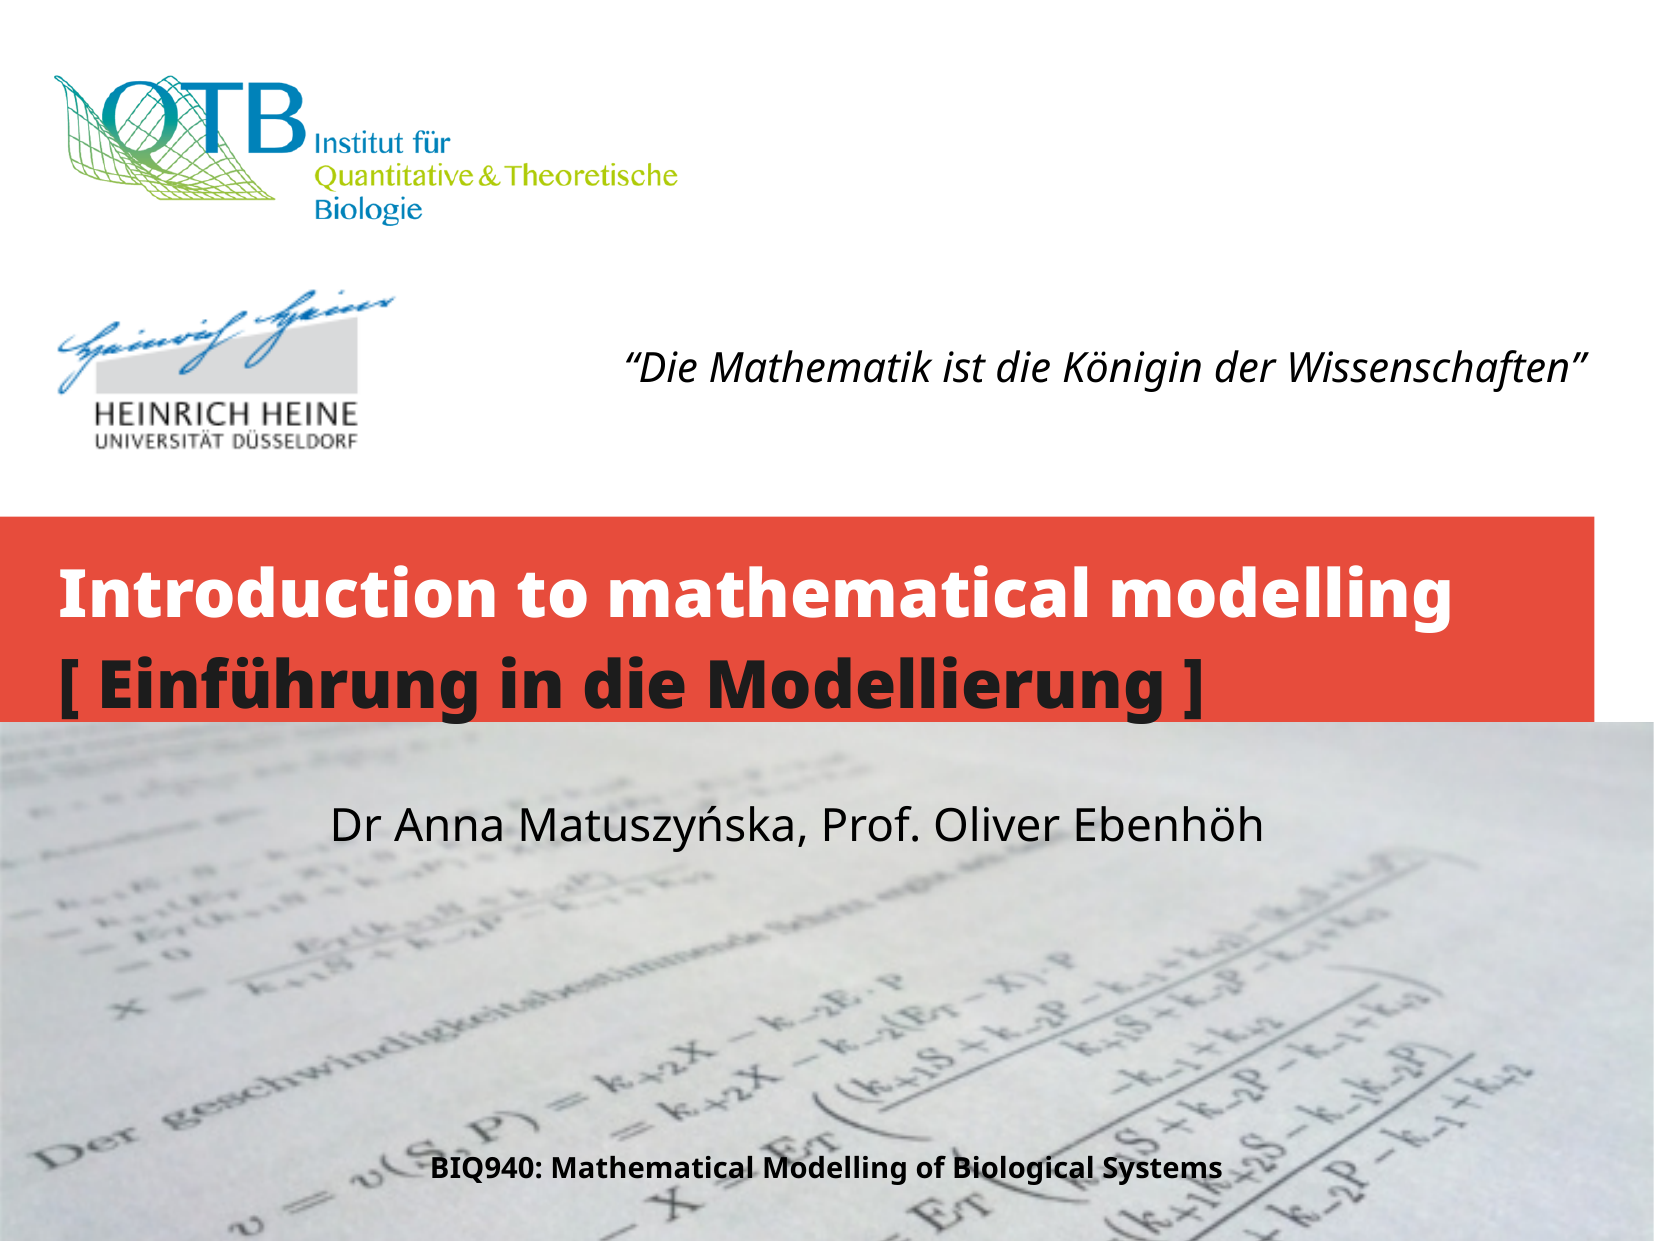

“Die Mathematik ist die Königin der Wissenschaften”
# Introduction to mathematical modelling [ Einführung in die Modellierung ]
Dr Anna Matuszyńska, Prof. Oliver Ebenh￶öh
BIQ940: Mathematical Modelling of Biological Systems